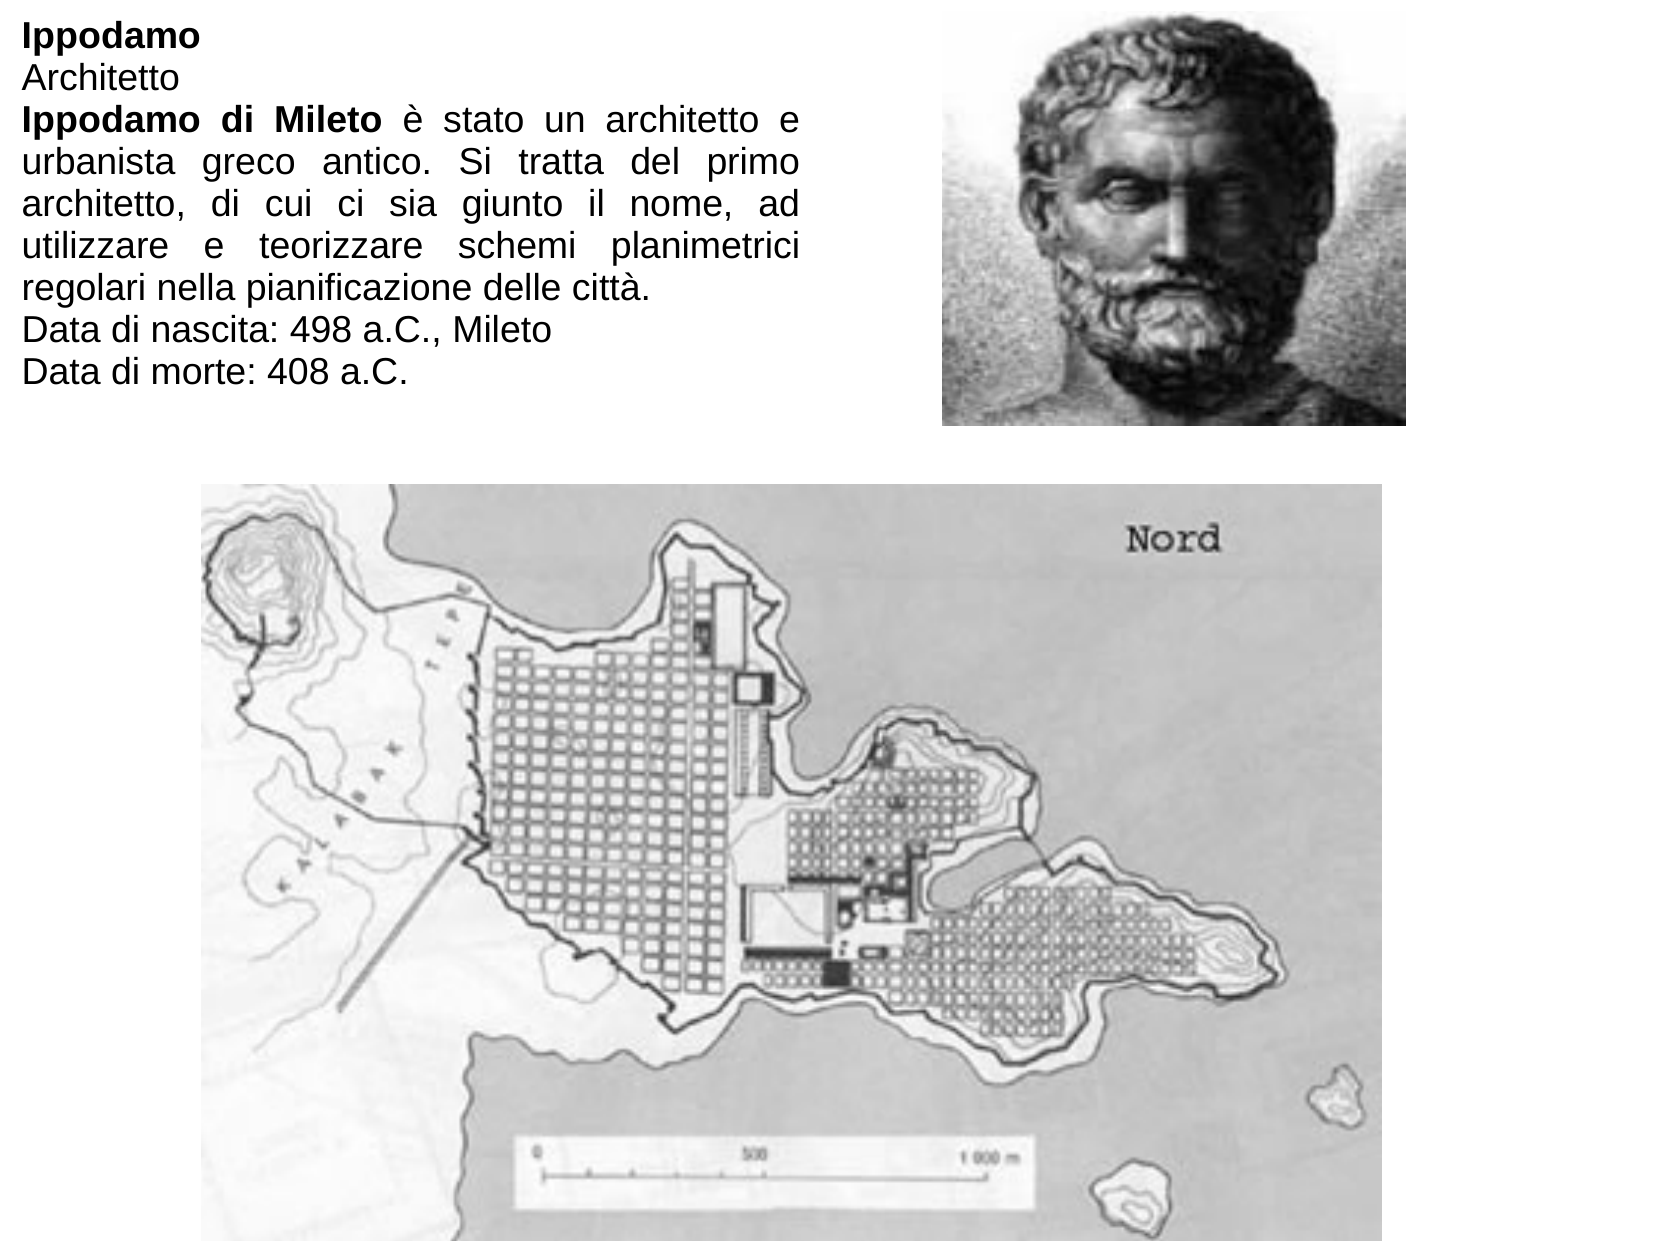

Ippodamo
Architetto
Ippodamo di Mileto è stato un architetto e urbanista greco antico. Si tratta del primo architetto, di cui ci sia giunto il nome, ad utilizzare e teorizzare schemi planimetrici regolari nella pianificazione delle città.
Data di nascita: 498 a.C., Mileto
Data di morte: 408 a.C.